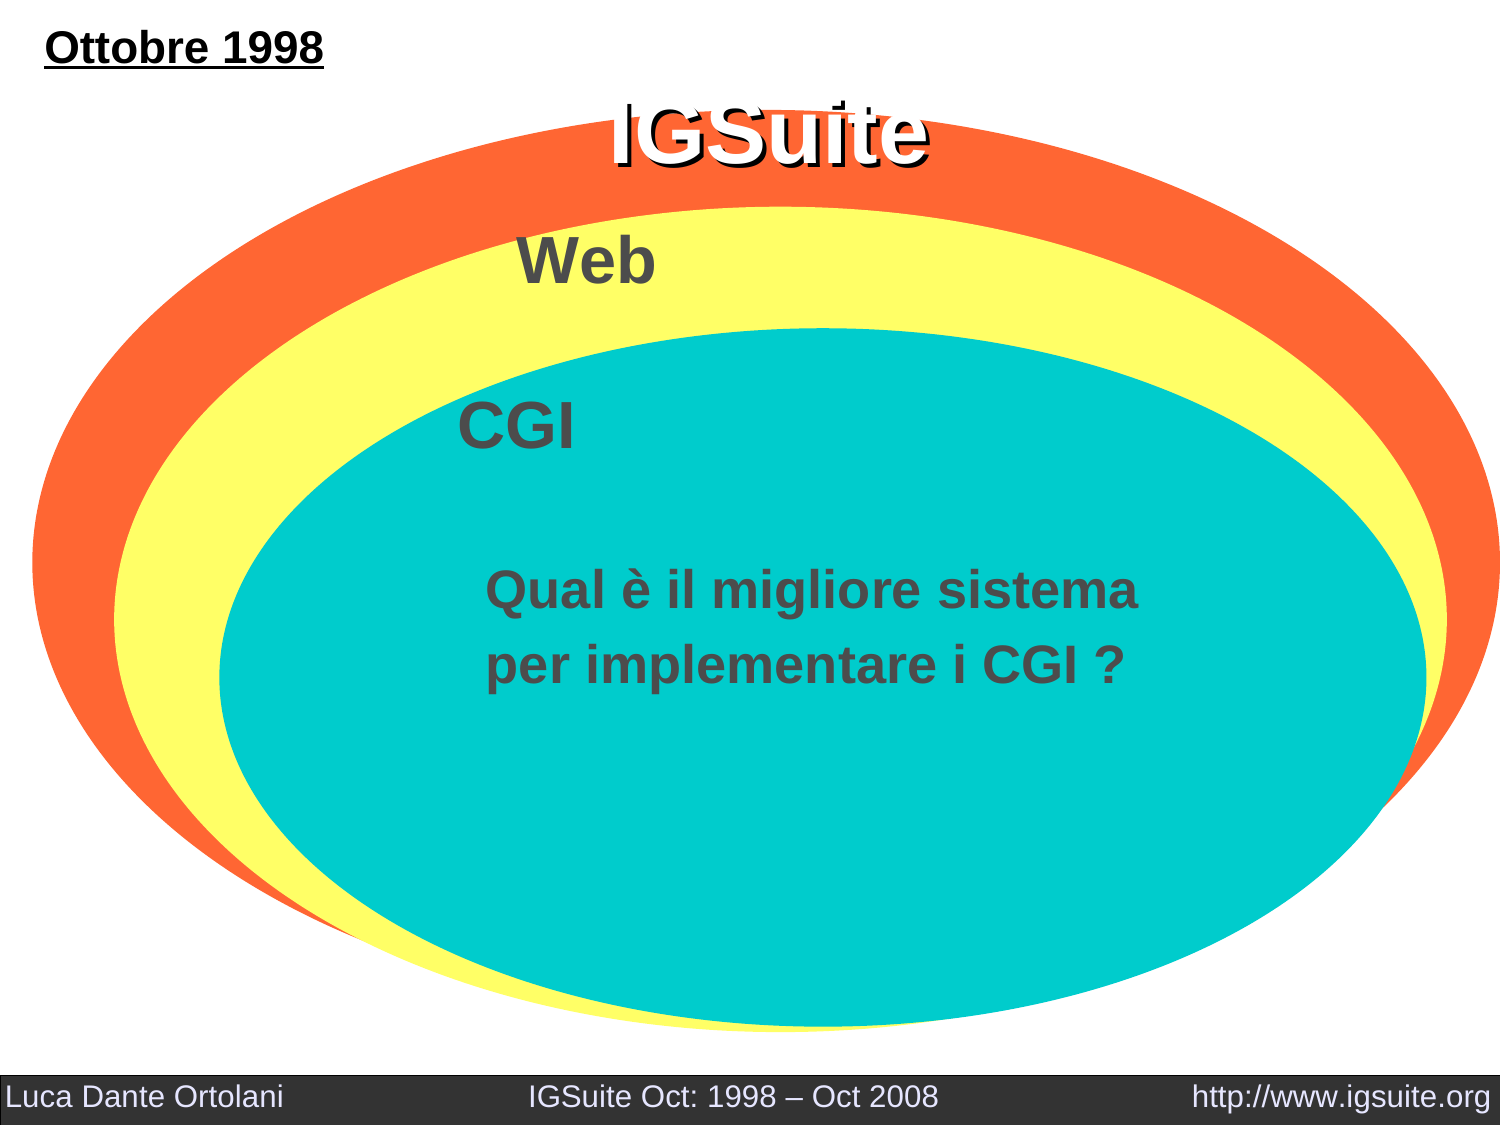

Ottobre 1998
IGSuite
Web
CGI
Qual è il migliore sistema
per implementare i CGI ?
Luca Dante Ortolani IGSuite Oct: 1998 – Oct 2008 http://www.igsuite.org